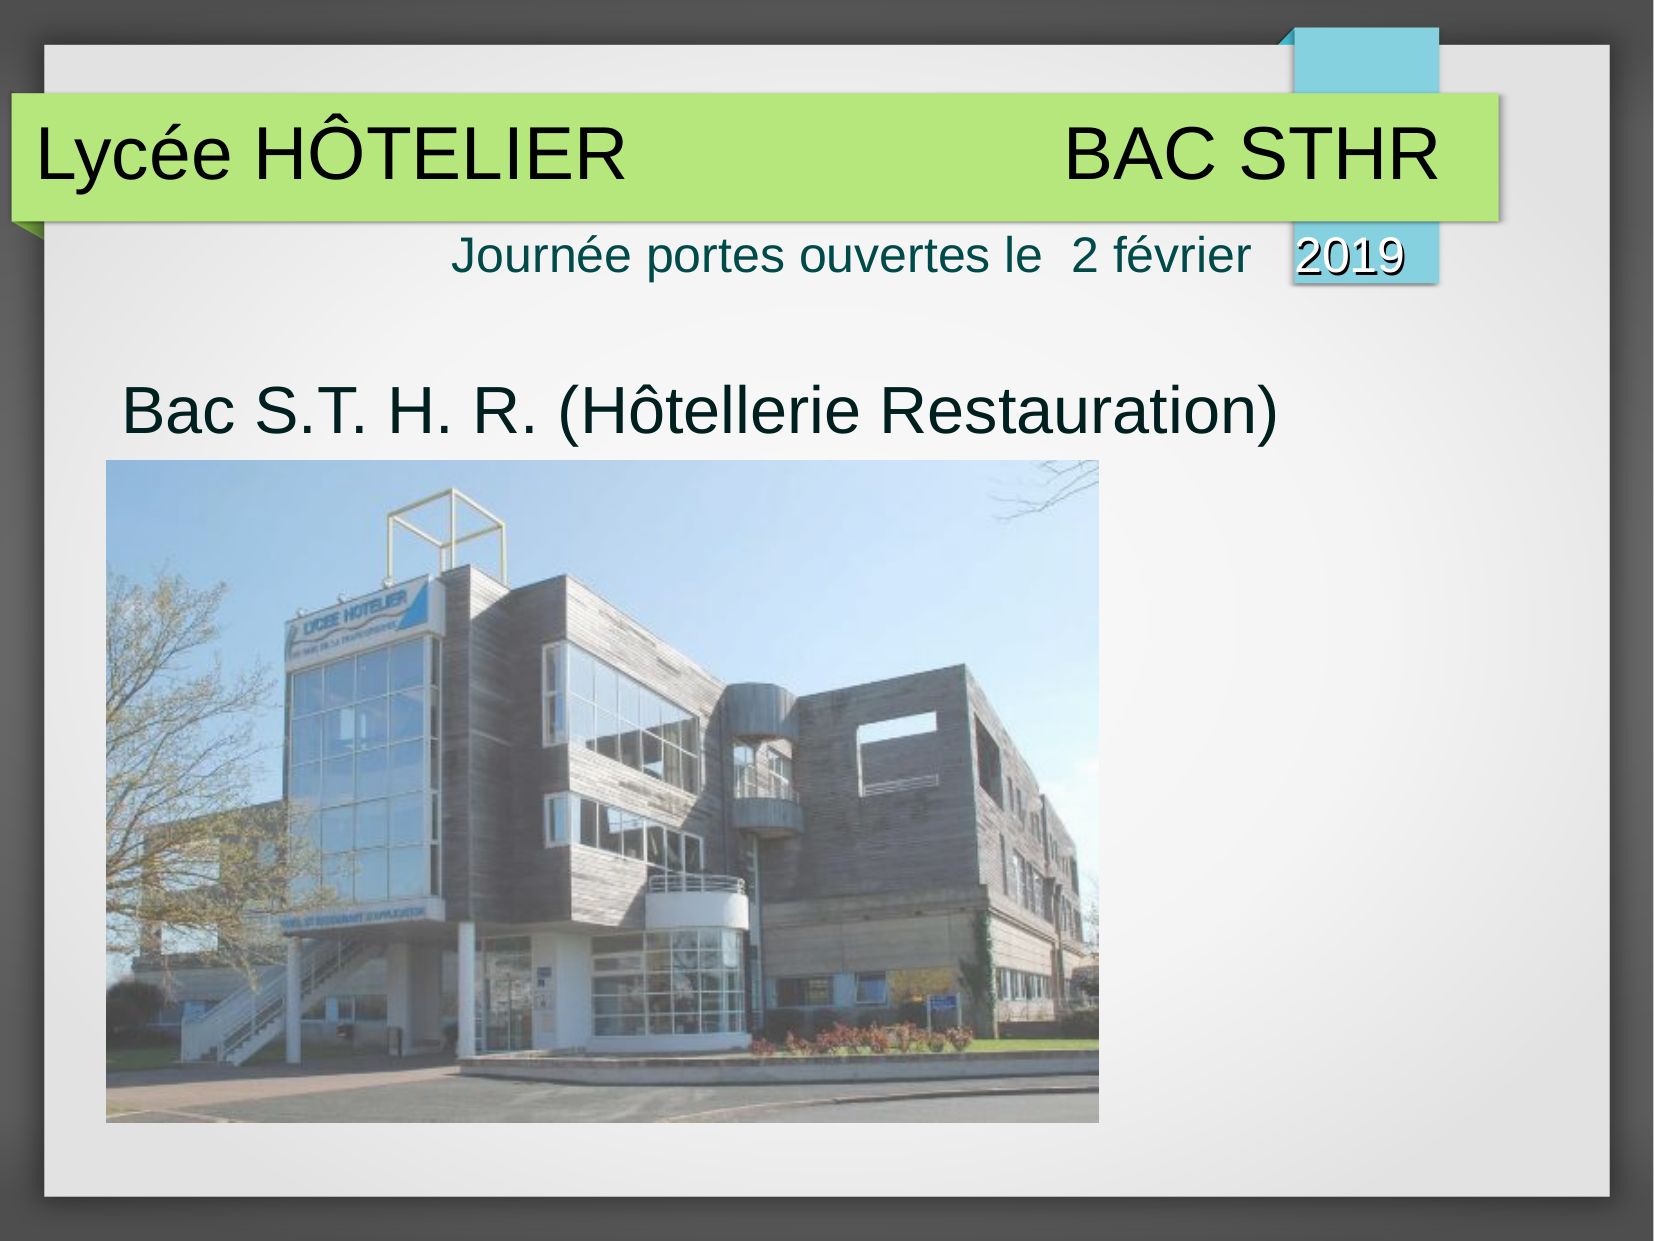

# Lycée HÔTELIER BAC STHR
Journée portes ouvertes le 2 février 2019
Bac S.T. H. R. (Hôtellerie Restauration)